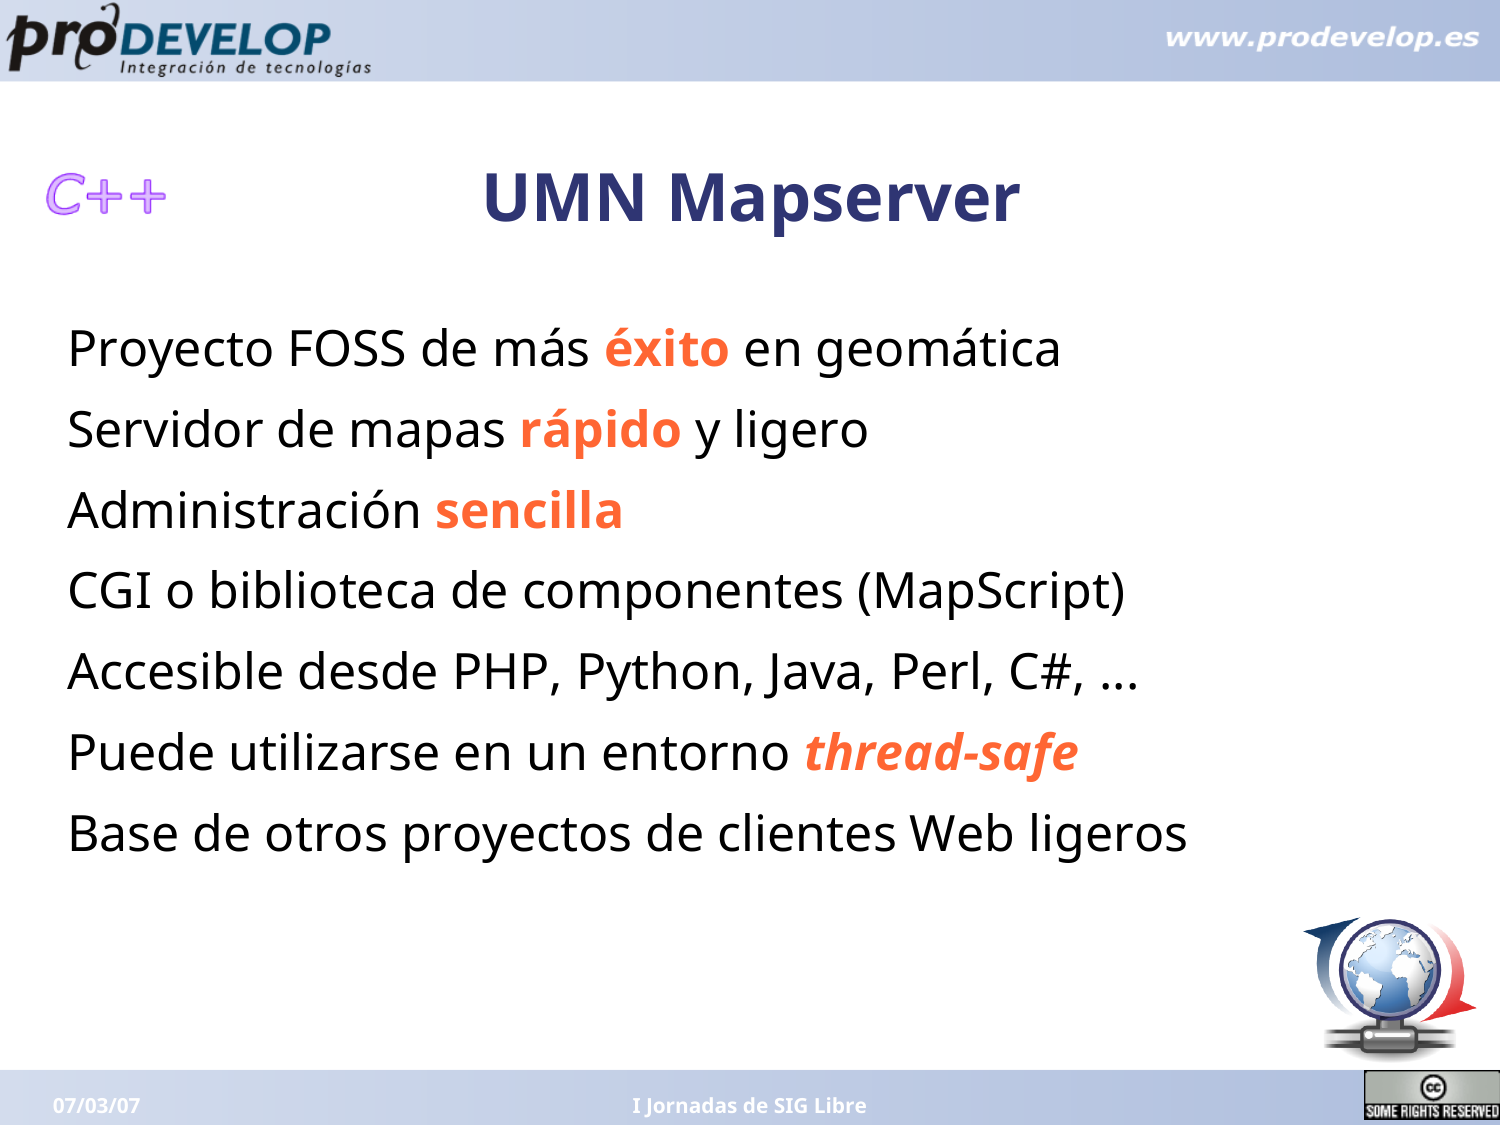

# UMN Mapserver
Proyecto FOSS de más éxito en geomática
Servidor de mapas rápido y ligero
Administración sencilla
CGI o biblioteca de componentes (MapScript)
Accesible desde PHP, Python, Java, Perl, C#, ...
Puede utilizarse en un entorno thread-safe
Base de otros proyectos de clientes Web ligeros
25/10/2006
14
Plan Difusión Interna gvSIG v. 2.0